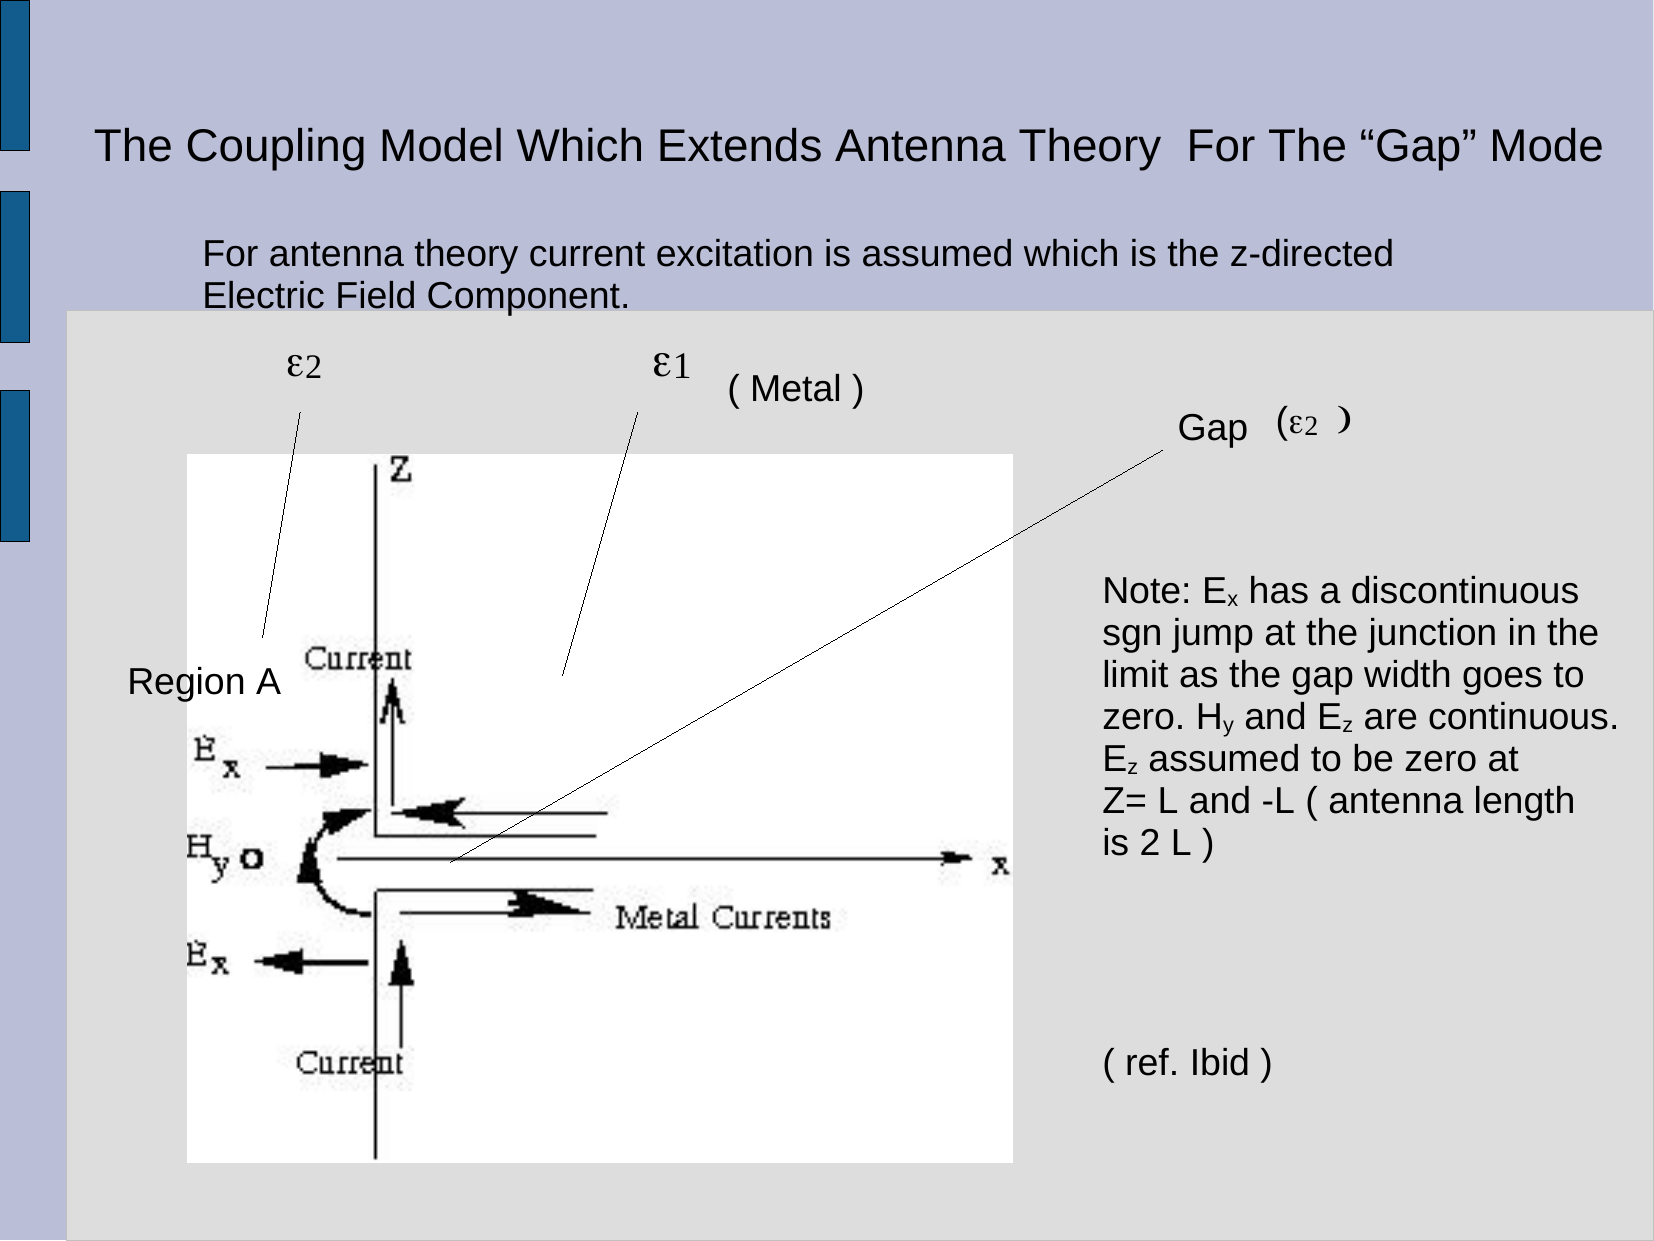

The Coupling Model Which Extends Antenna Theory For The “Gap” Mode
For antenna theory current excitation is assumed which is the z-directed
Electric Field Component.
e1
e2
( Metal )
(e2 )
Gap
Note: Ex has a discontinuous
sgn jump at the junction in the
limit as the gap width goes to
zero. Hy and Ez are continuous.
Ez assumed to be zero at
Z= L and -L ( antenna length
is 2 L )
Region A
( ref. Ibid )